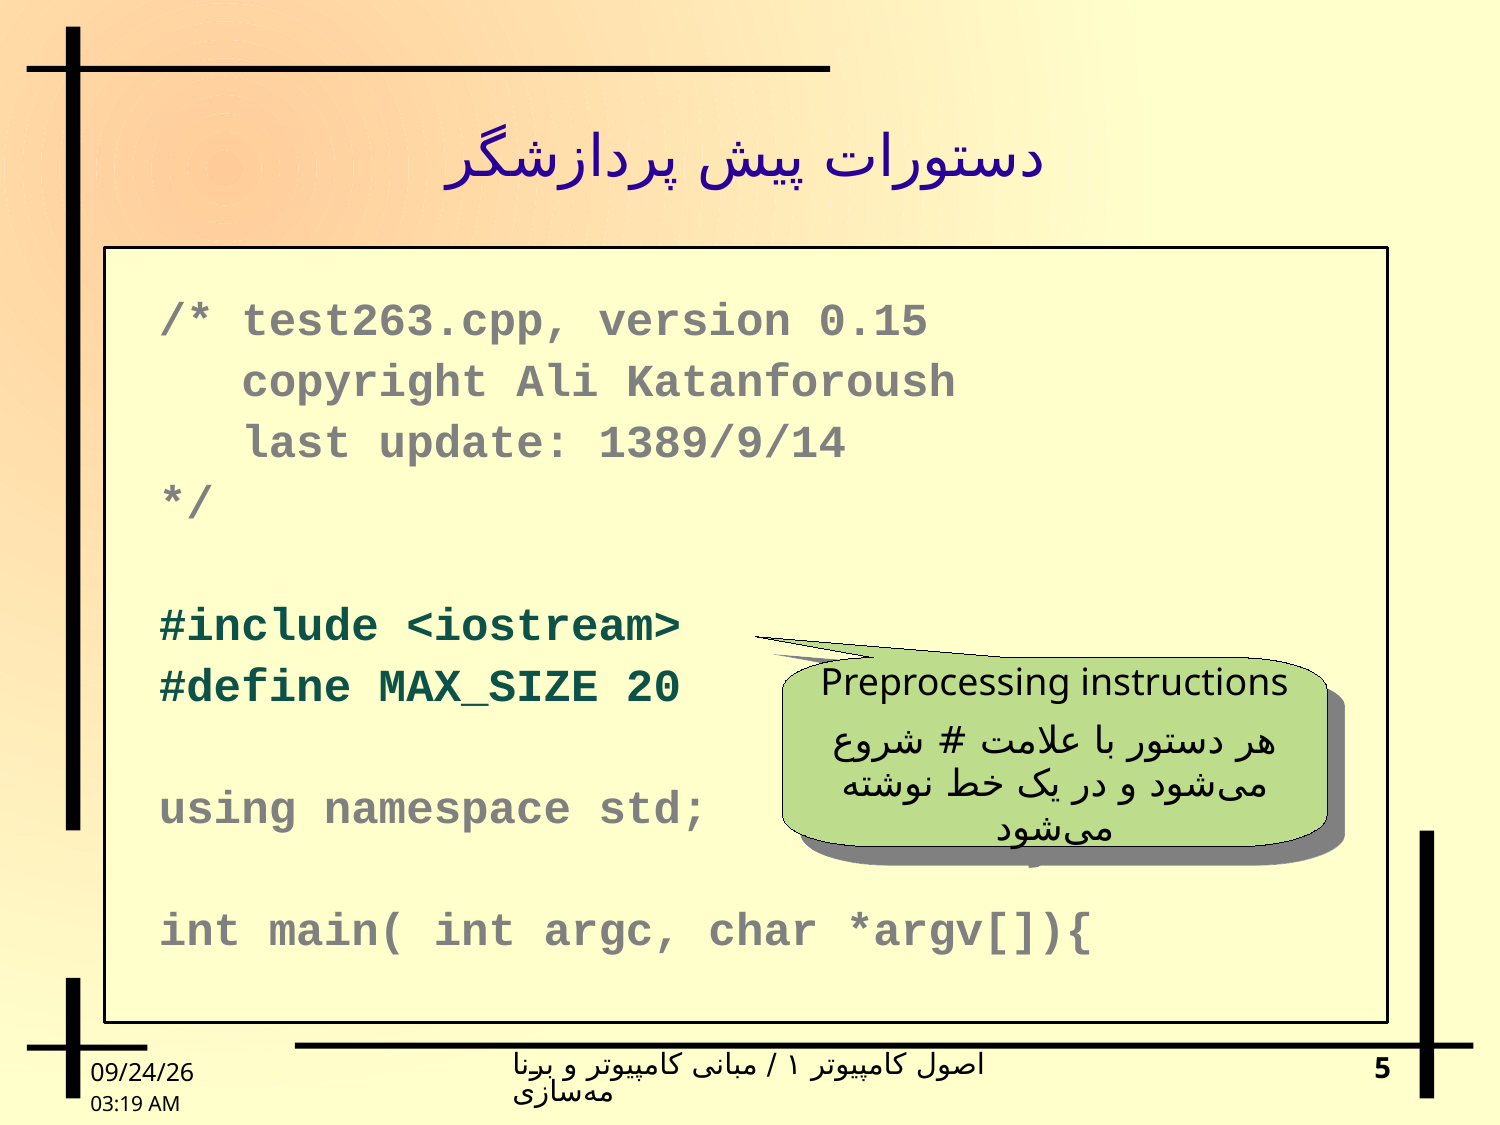

# دستورات پیش پردازشگر
/* test263.cpp, version 0.15
 copyright Ali Katanforoush
 last update: 1389/9/14
*/
#include <iostream>
#define MAX_SIZE 20
using namespace std;
int main( int argc, char *argv[]){
Preprocessing instructions
هر دستور با علامت # شروع می‌شود و در یک خط نوشته می‌شود
اصول کامپیوتر ۱ / مبانی کامپیوتر و برنامه‌سازی
5